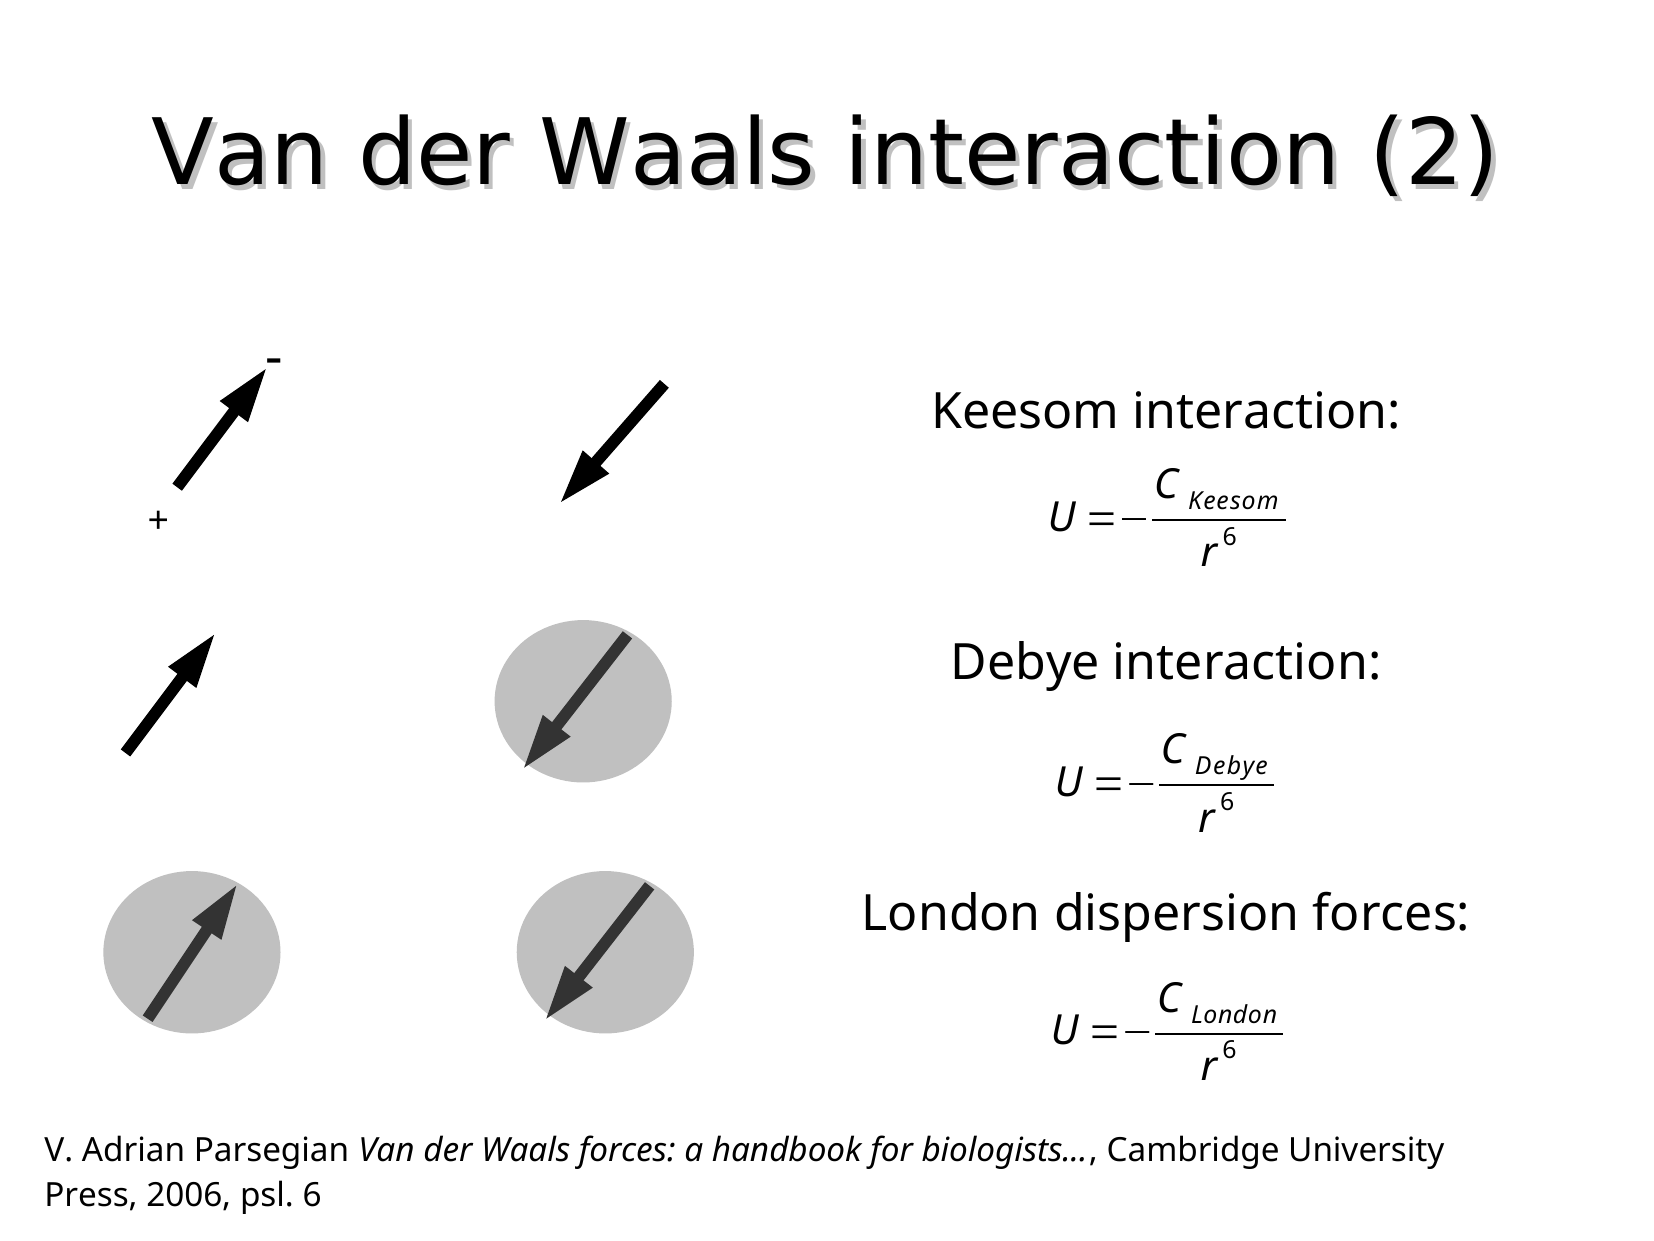

# Van der Waals interaction (2)
-
+
Keesom interaction:
Debye interaction:
London dispersion forces:
V. Adrian Parsegian Van der Waals forces: a handbook for biologists..., Cambridge University Press, 2006, psl. 6